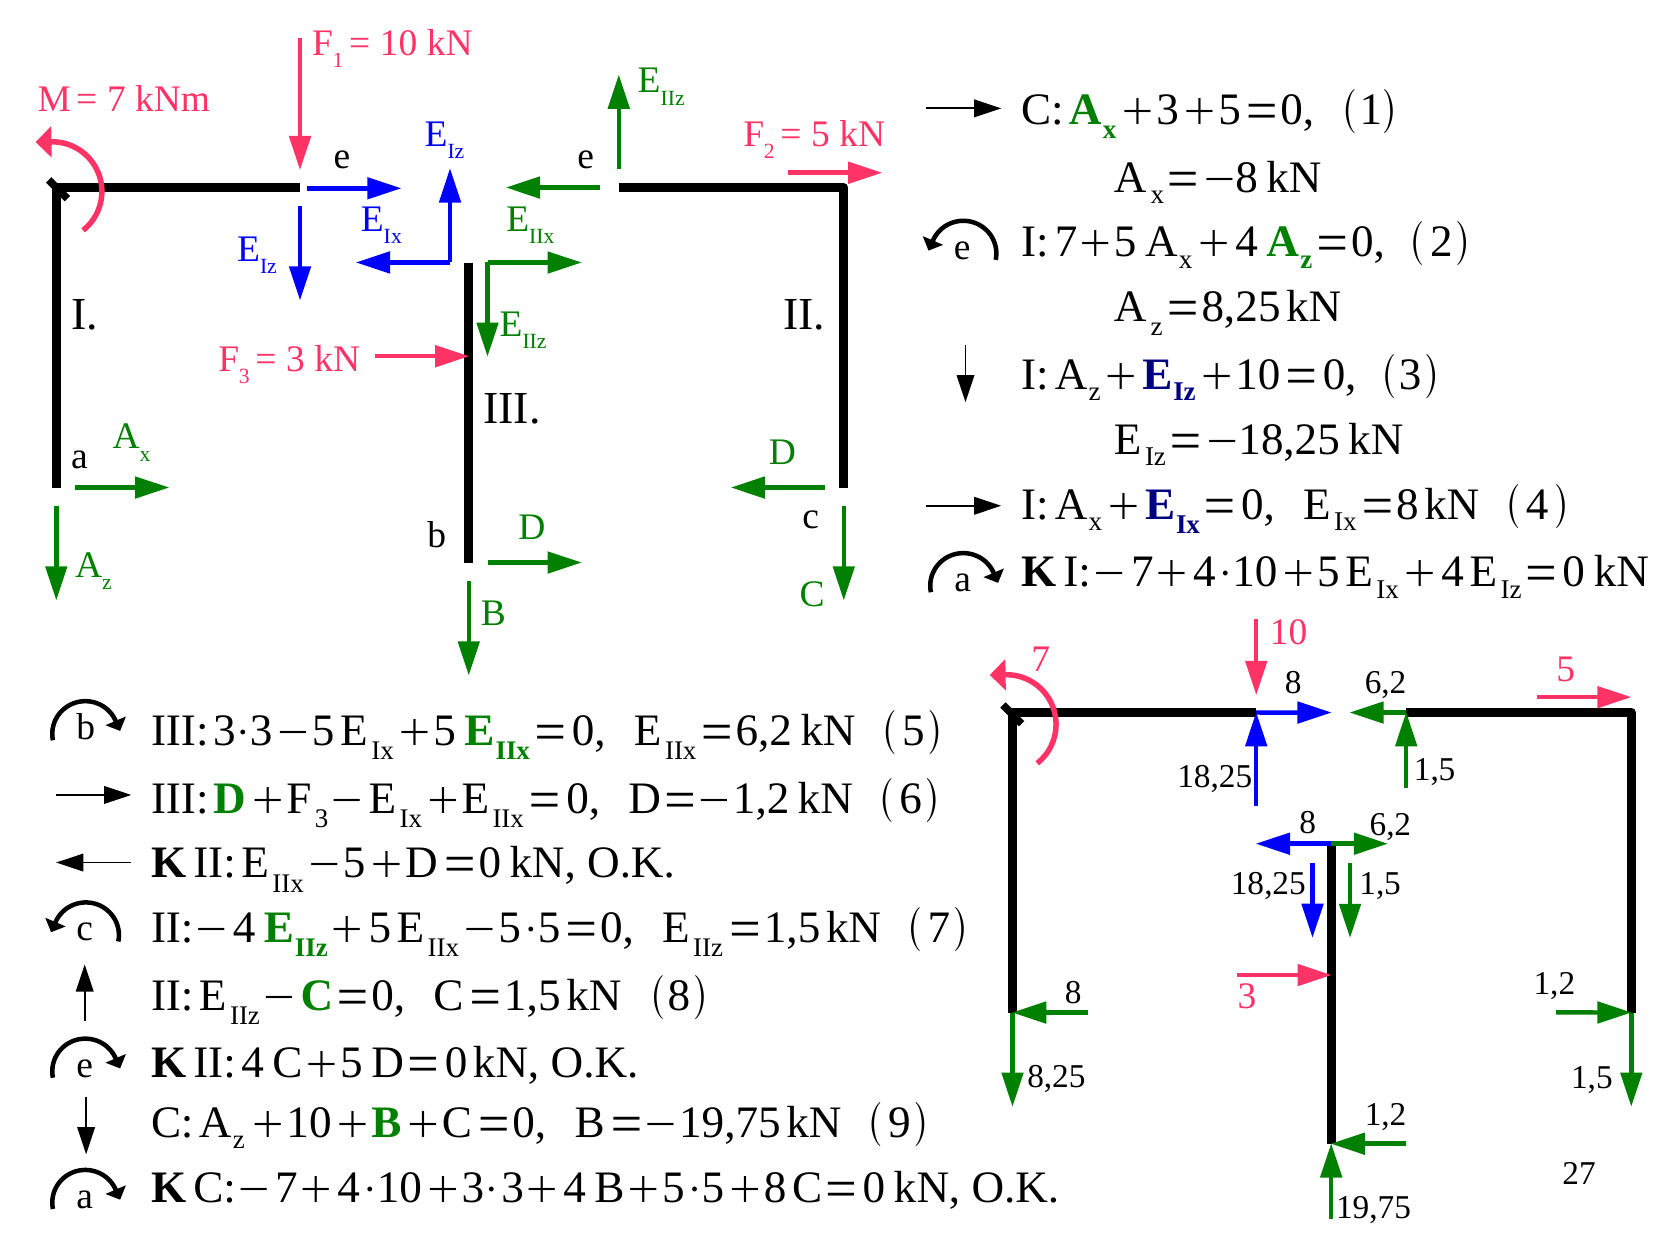

F1 = 10 kN
EIIz
M = 7 kNm
EIz
F2 = 5 kN
e
e
EIx
EIIx
e
EIz
I.
II.
EIIz
F3 = 3 kN
III.
Ax
a
D
c
b
D
Az
a
C
B
10
7
5
8
6,2
b
1,5
18,25
8
6,2
18,25
1,5
c
1,2
8
3
e
8,25
1,5
1,2
27
a
19,75